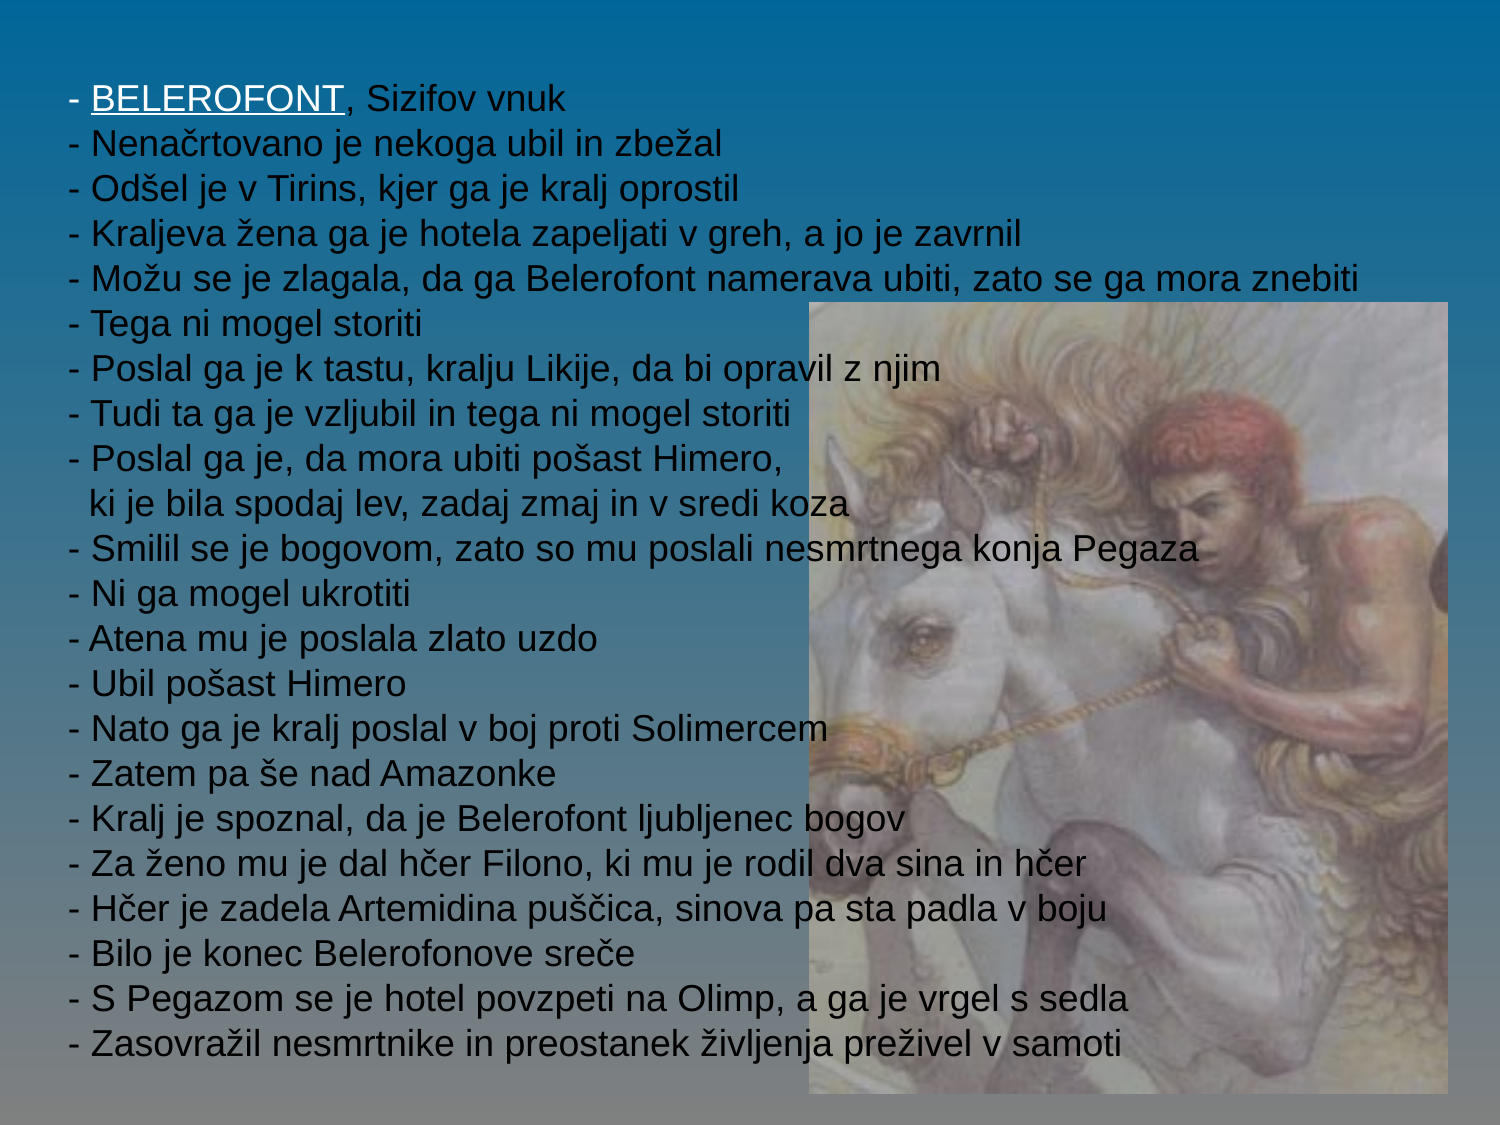

- BELEROFONT, Sizifov vnuk
- Nenačrtovano je nekoga ubil in zbežal
- Odšel je v Tirins, kjer ga je kralj oprostil
- Kraljeva žena ga je hotela zapeljati v greh, a jo je zavrnil
- Možu se je zlagala, da ga Belerofont namerava ubiti, zato se ga mora znebiti
- Tega ni mogel storiti
- Poslal ga je k tastu, kralju Likije, da bi opravil z njim
- Tudi ta ga je vzljubil in tega ni mogel storiti
- Poslal ga je, da mora ubiti pošast Himero,
 ki je bila spodaj lev, zadaj zmaj in v sredi koza
- Smilil se je bogovom, zato so mu poslali nesmrtnega konja Pegaza
- Ni ga mogel ukrotiti
- Atena mu je poslala zlato uzdo
- Ubil pošast Himero
- Nato ga je kralj poslal v boj proti Solimercem
- Zatem pa še nad Amazonke
- Kralj je spoznal, da je Belerofont ljubljenec bogov
- Za ženo mu je dal hčer Filono, ki mu je rodil dva sina in hčer
- Hčer je zadela Artemidina puščica, sinova pa sta padla v boju
- Bilo je konec Belerofonove sreče
- S Pegazom se je hotel povzpeti na Olimp, a ga je vrgel s sedla
- Zasovražil nesmrtnike in preostanek življenja preživel v samoti